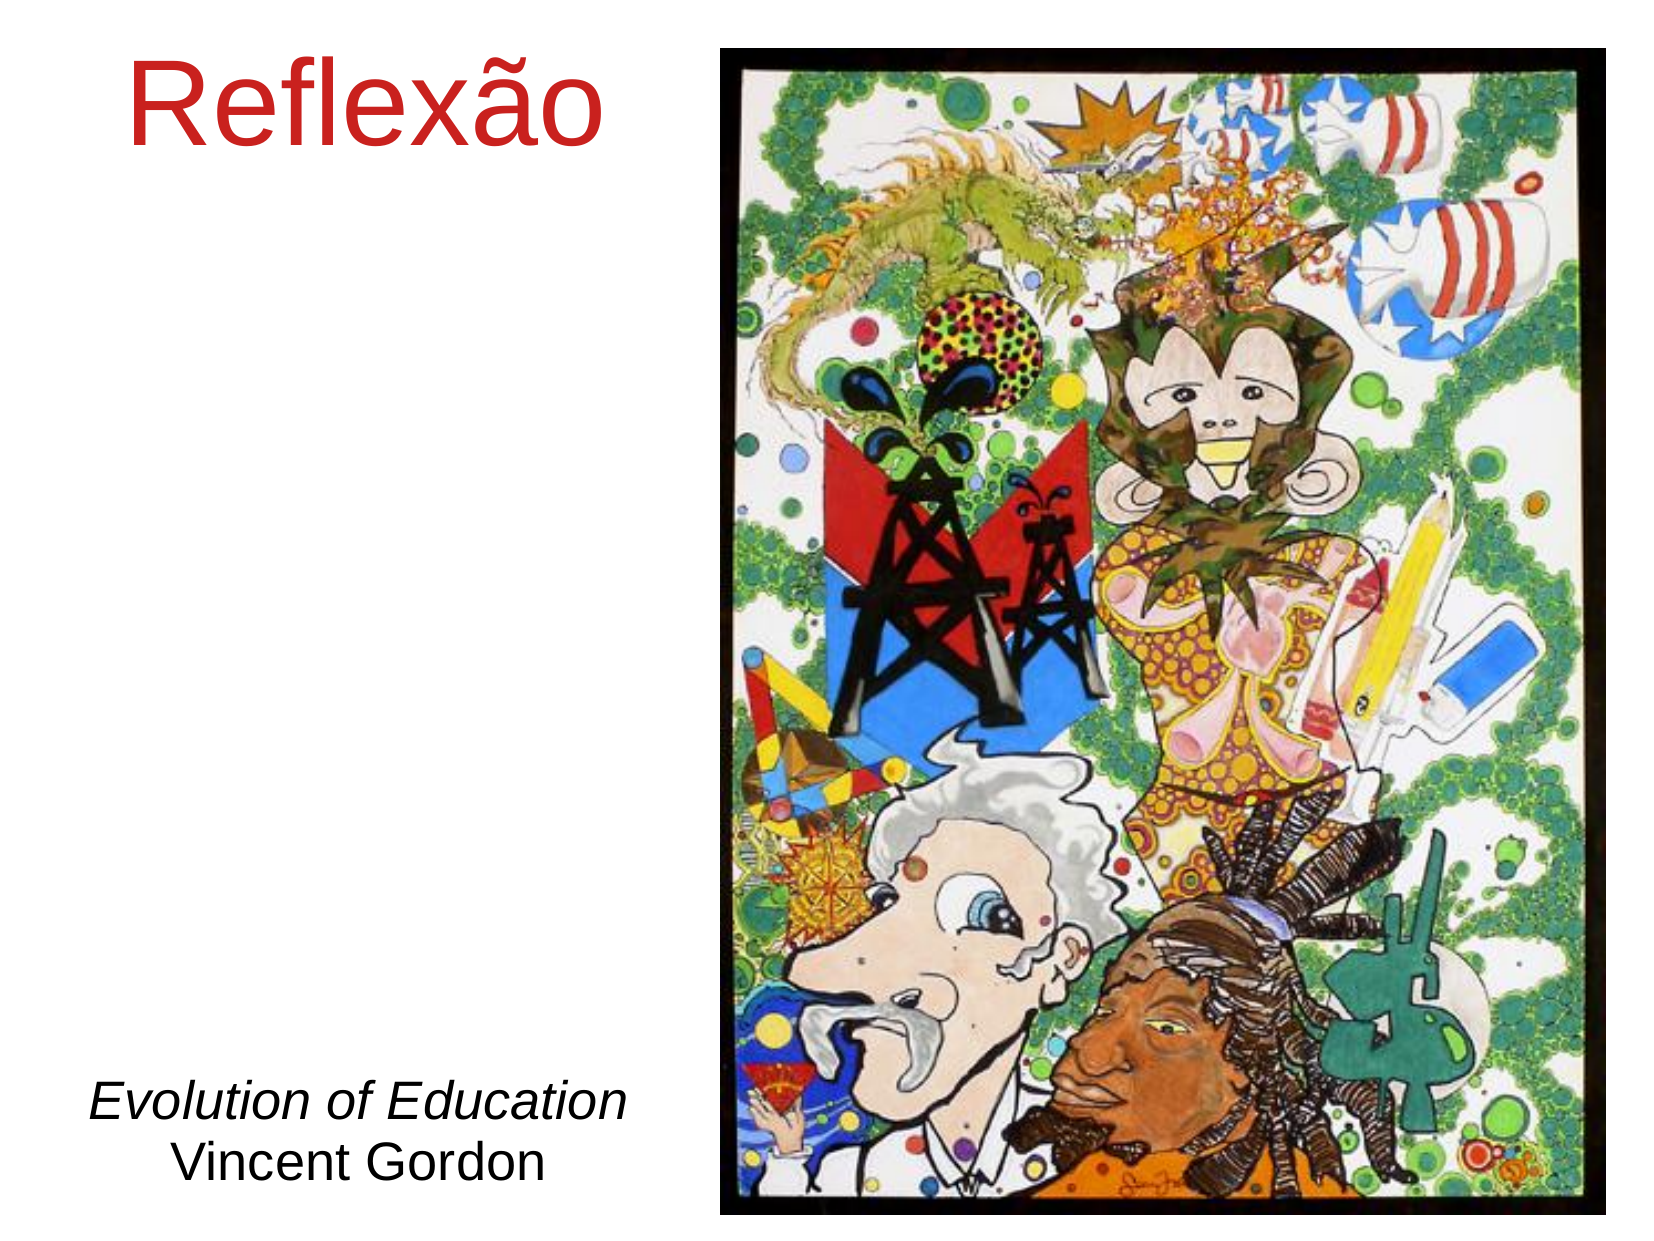

# Reflexão
Evolution of Education
Vincent Gordon